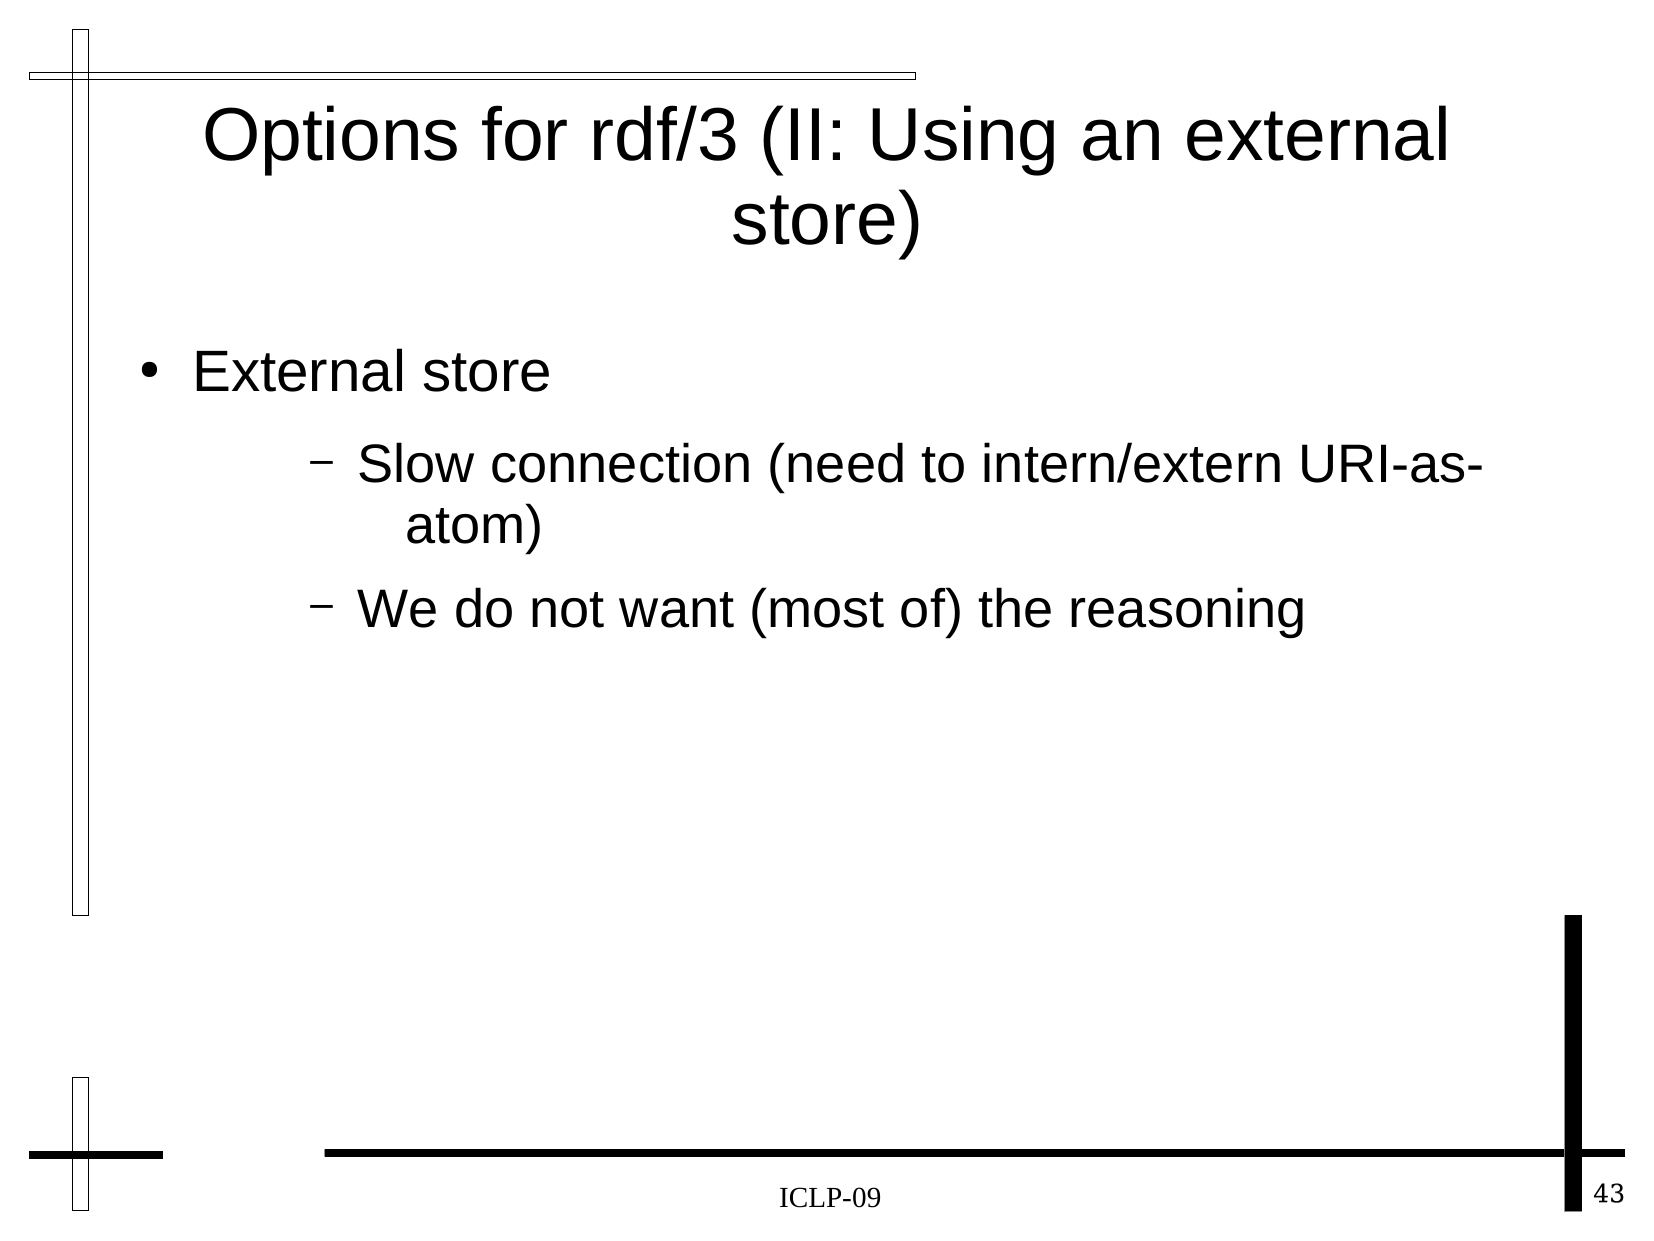

# Options for rdf/3 (II: Using an external store)
External store
Slow connection (need to intern/extern URI-as-atom)
We do not want (most of) the reasoning